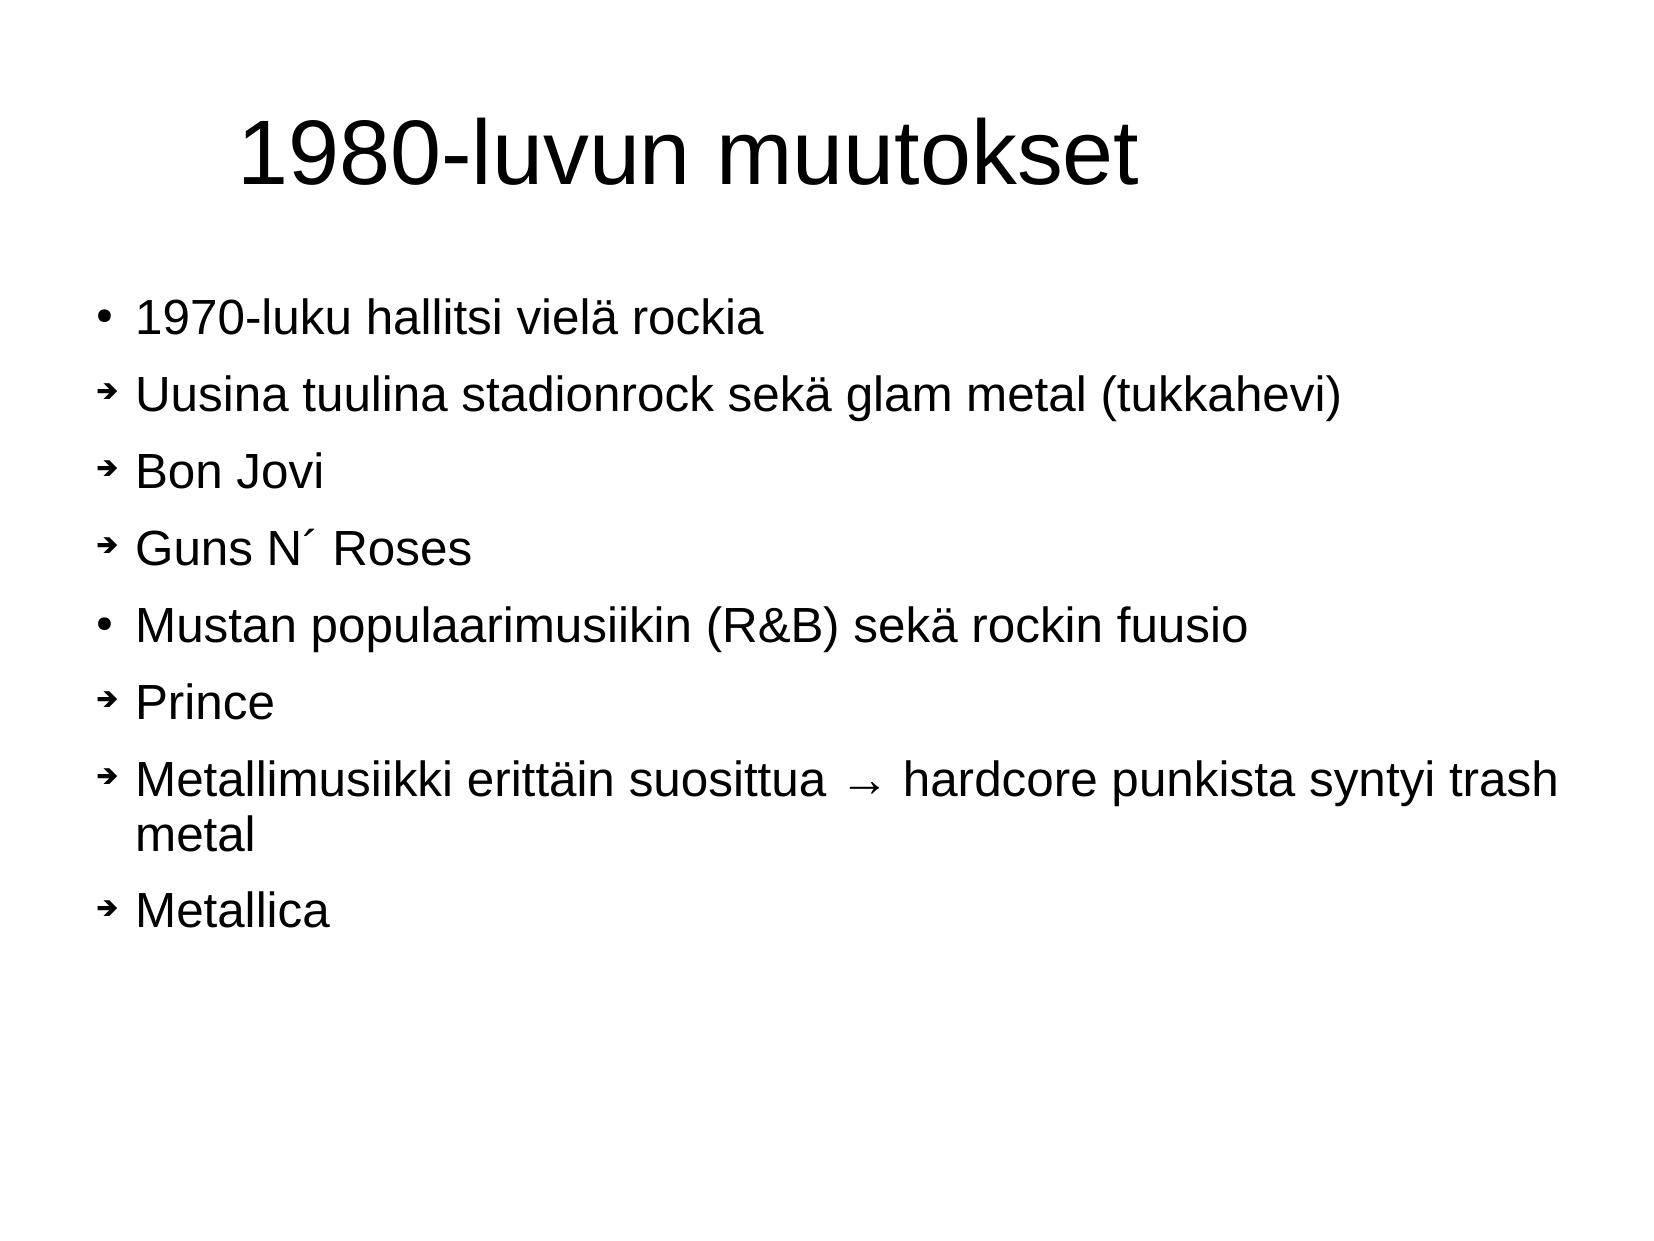

# 1980-luvun muutokset
1970-luku hallitsi vielä rockia
Uusina tuulina stadionrock sekä glam metal (tukkahevi)
Bon Jovi
Guns N´ Roses
Mustan populaarimusiikin (R&B) sekä rockin fuusio
Prince
Metallimusiikki erittäin suosittua → hardcore punkista syntyi trash metal
Metallica